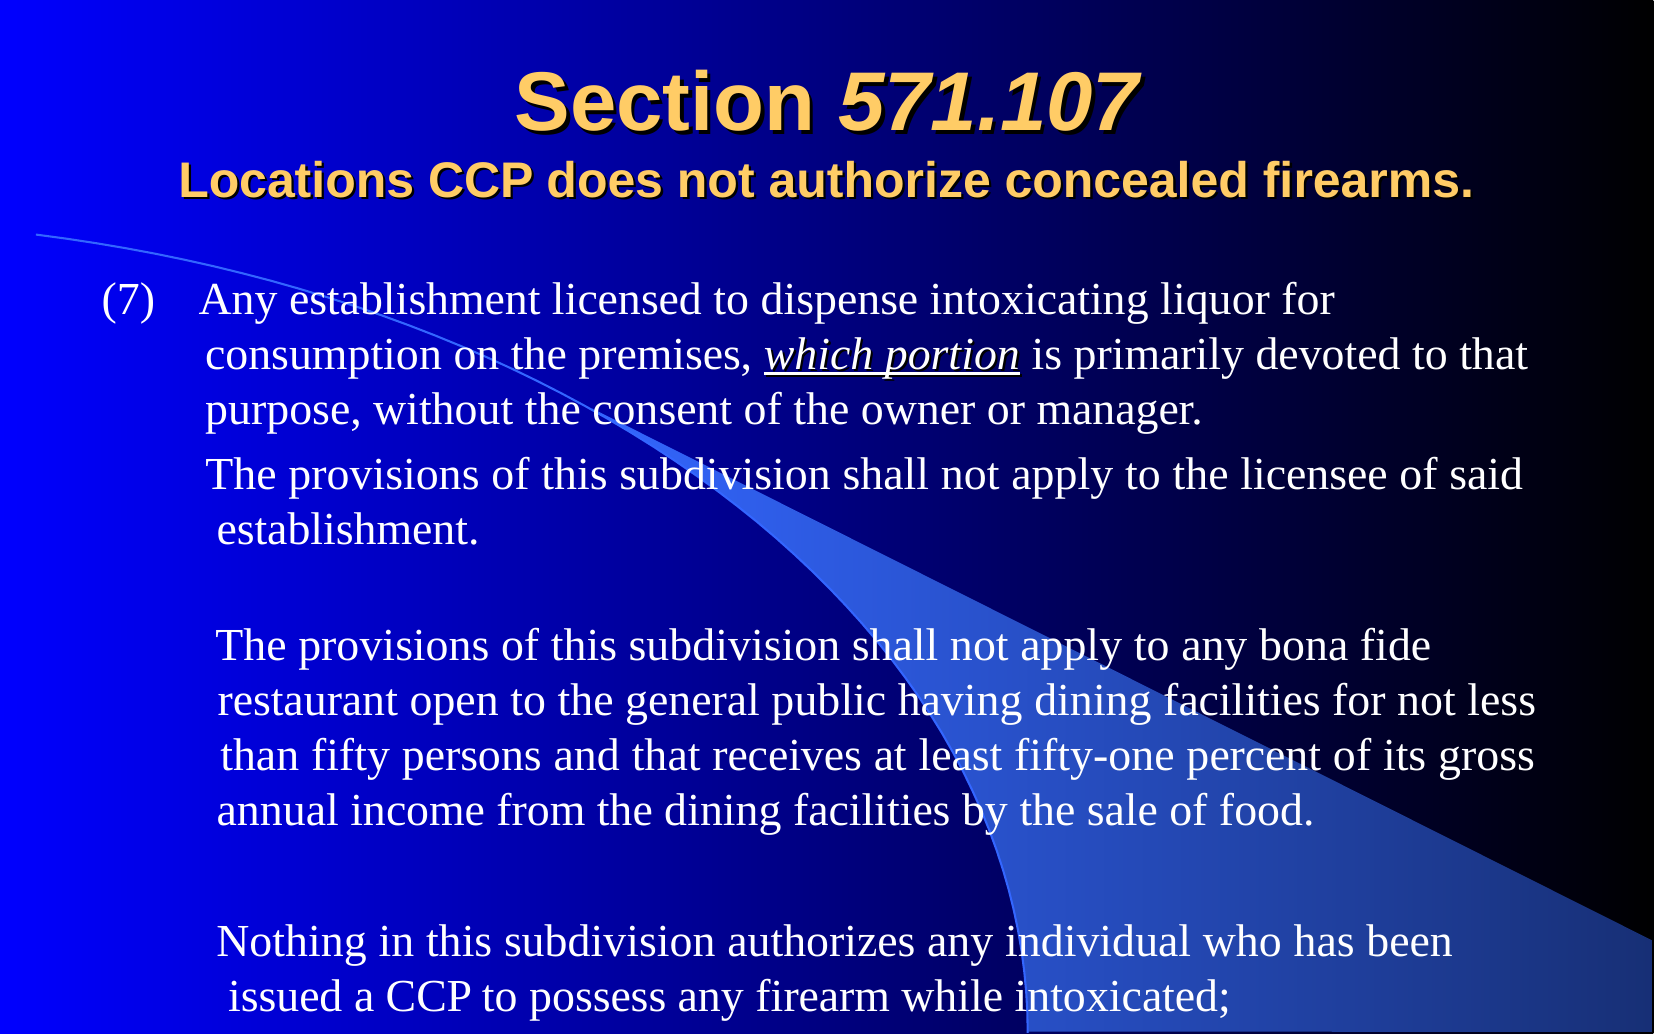

# Section 571.107 Locations CCP does not authorize concealed firearms.
(7) Any establishment licensed to dispense intoxicating liquor for consumption on the premises, which portion is primarily devoted to that purpose, without the consent of the owner or manager.
 The provisions of this subdivision shall not apply to the licensee of said establishment.
 The provisions of this subdivision shall not apply to any bona fide restaurant open to the general public having dining facilities for not less than fifty persons and that receives at least fifty-one percent of its gross annual income from the dining facilities by the sale of food.
 Nothing in this subdivision authorizes any individual who has been issued a CCP to possess any firearm while intoxicated;